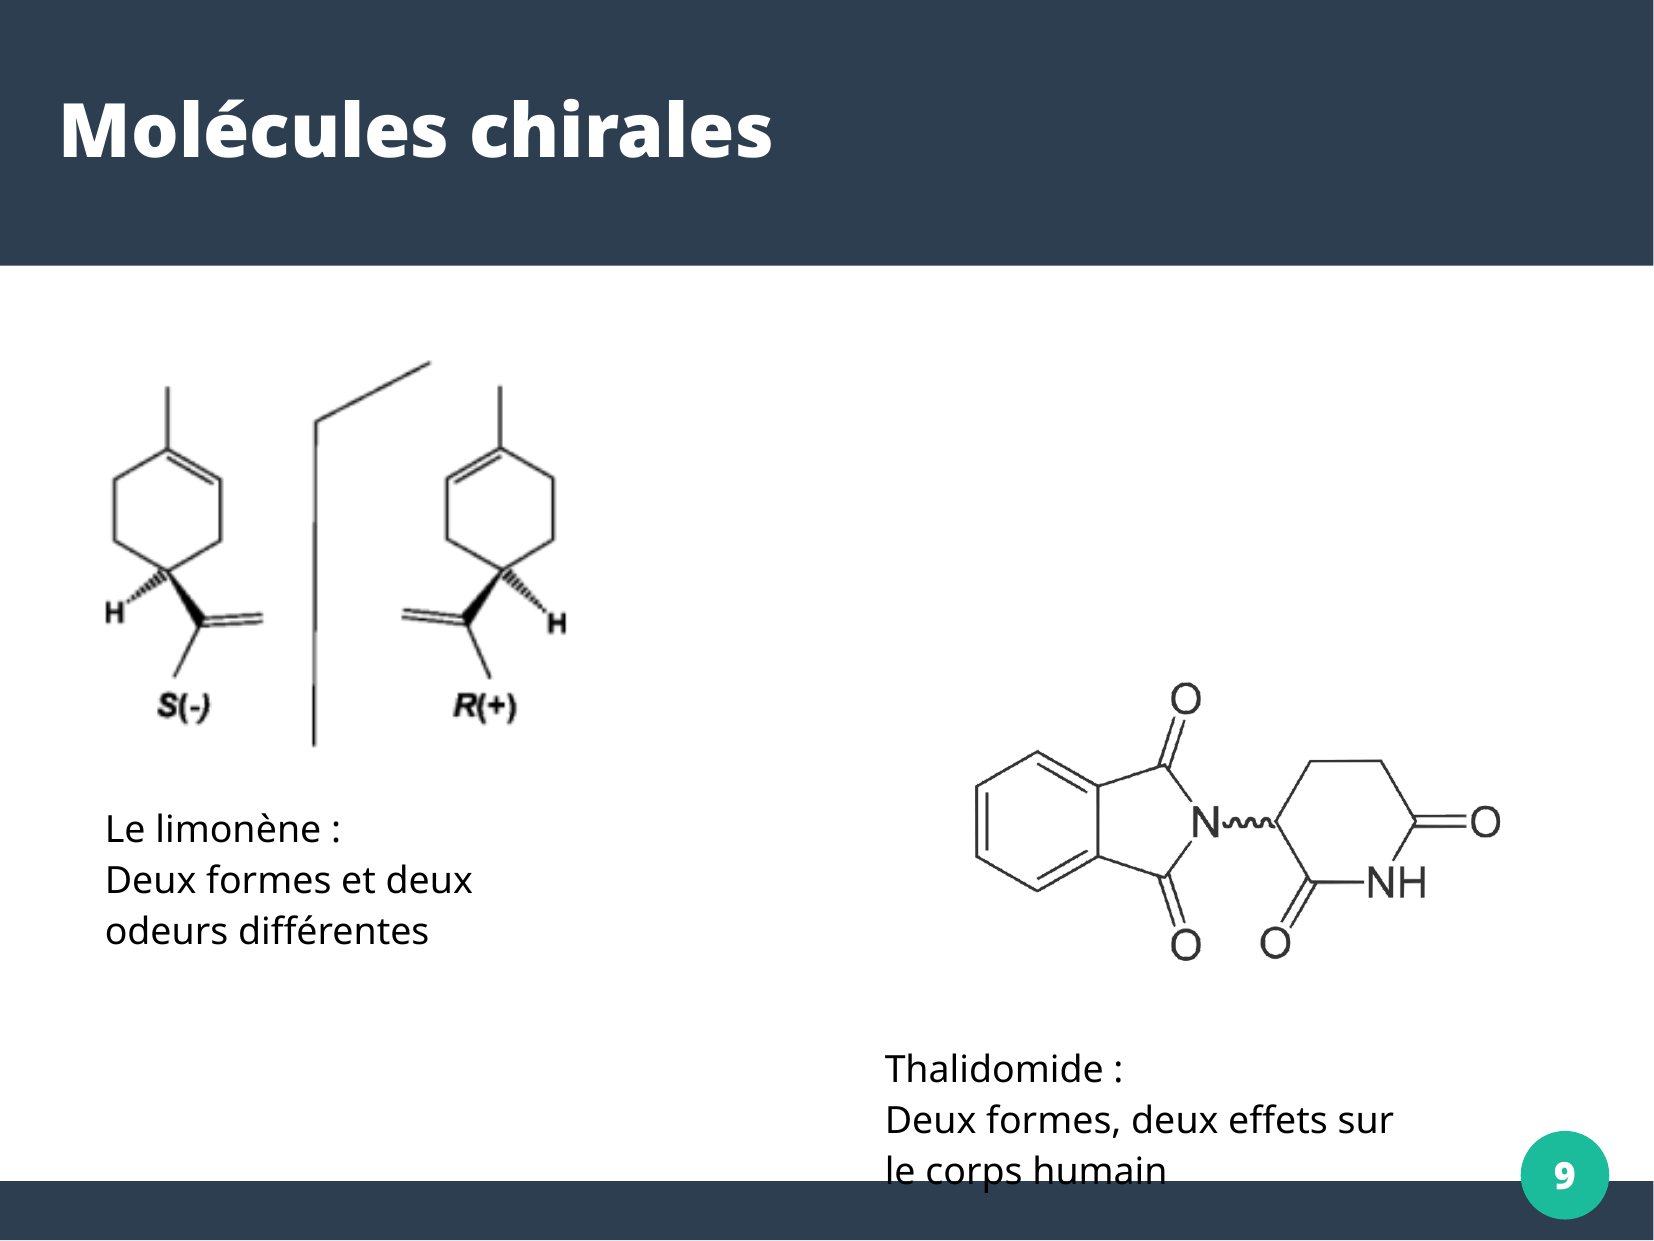

# Molécules chirales
Le limonène :
Deux formes et deux odeurs différentes
Thalidomide :
Deux formes, deux effets sur le corps humain
9